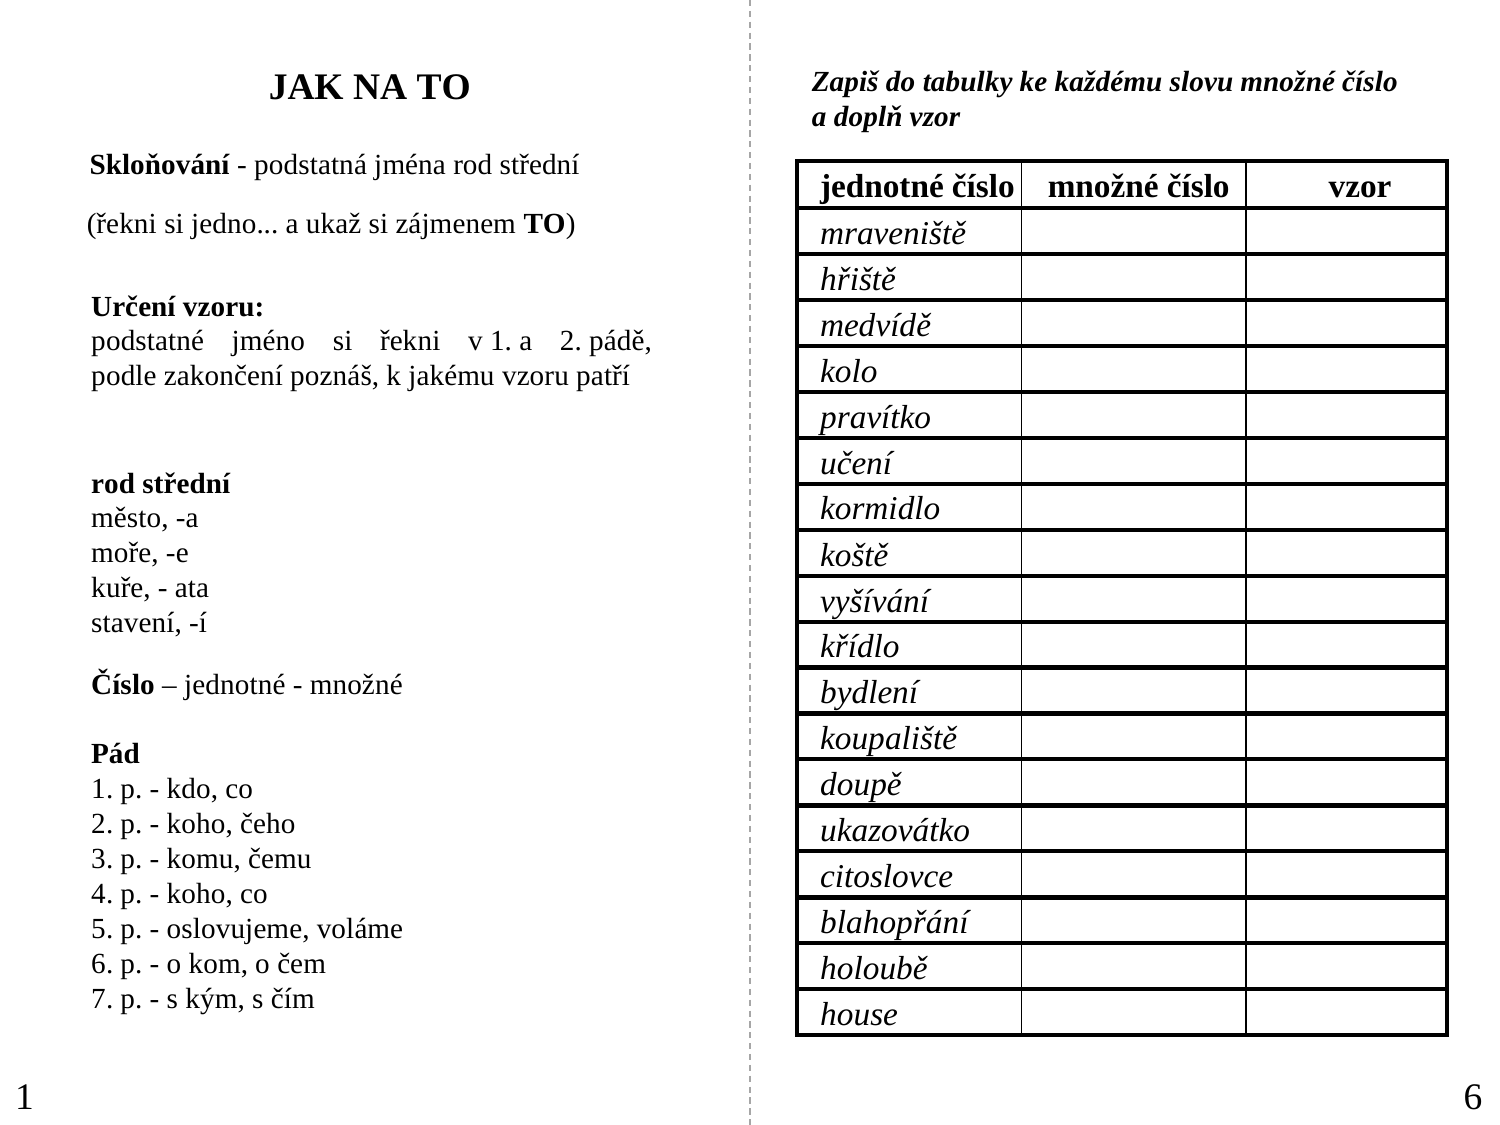

JAK NA TO
Skloňování - podstatná jména rod střední
 (řekni si jedno... a ukaž si zájmenem TO)
Určení vzoru:
podstatné jméno si řekni v 1. a 2. pádě,
podle zakončení poznáš, k jakému vzoru patří
rod střední
město, -a
moře, -e
kuře, - ata
stavení, -í
Číslo – jednotné - množné
Pád
1. p. - kdo, co
2. p. - koho, čeho
3. p. - komu, čemu
4. p. - koho, co
5. p. - oslovujeme, voláme
6. p. - o kom, o čem
7. p. - s kým, s čím
Zapiš do tabulky ke každému slovu množné číslo
a doplň vzor
 jednotné číslo množné číslo vzor
 mraveniště
 hřiště
 medvídě
 kolo
 pravítko
 učení
 kormidlo
 koště
 vyšívání
 křídlo
 bydlení
 koupaliště
 doupě
 ukazovátko
 citoslovce
 blahopřání
 holoubě
 house
1
6